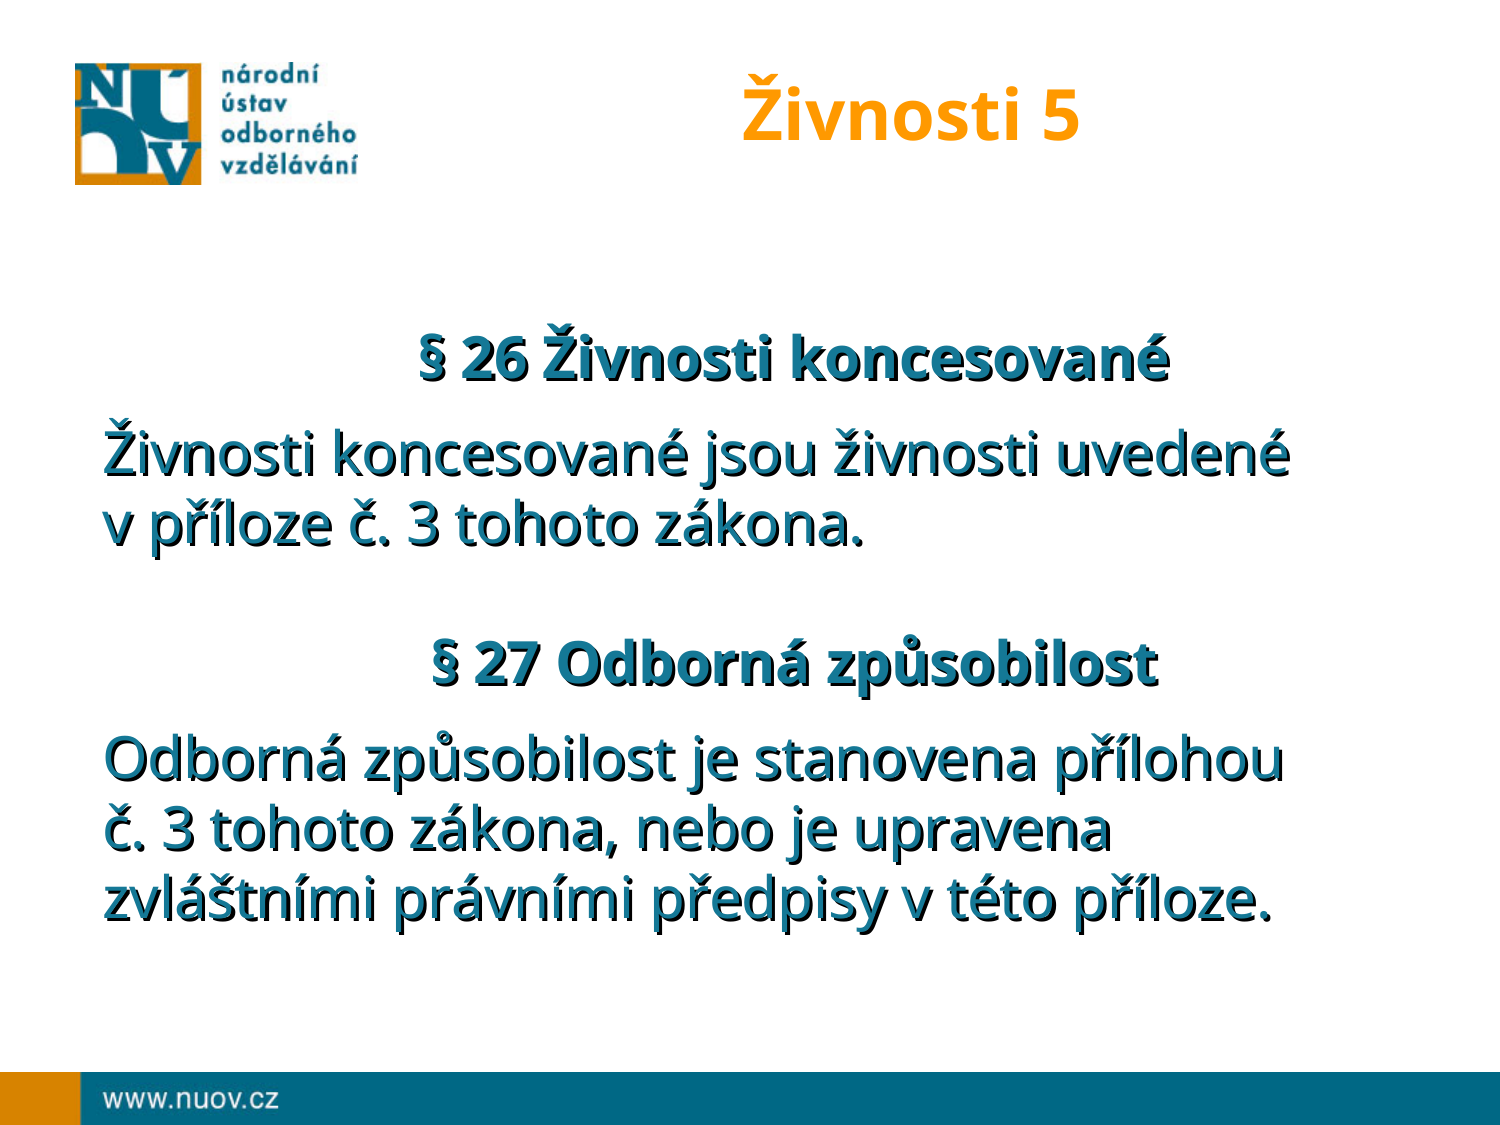

# Živnosti 5
§ 26 Živnosti koncesované
Živnosti koncesované jsou živnosti uvedené
v příloze č. 3 tohoto zákona.
§ 27 Odborná způsobilost
Odborná způsobilost je stanovena přílohou
č. 3 tohoto zákona, nebo je upravena
zvláštními právními předpisy v této příloze.